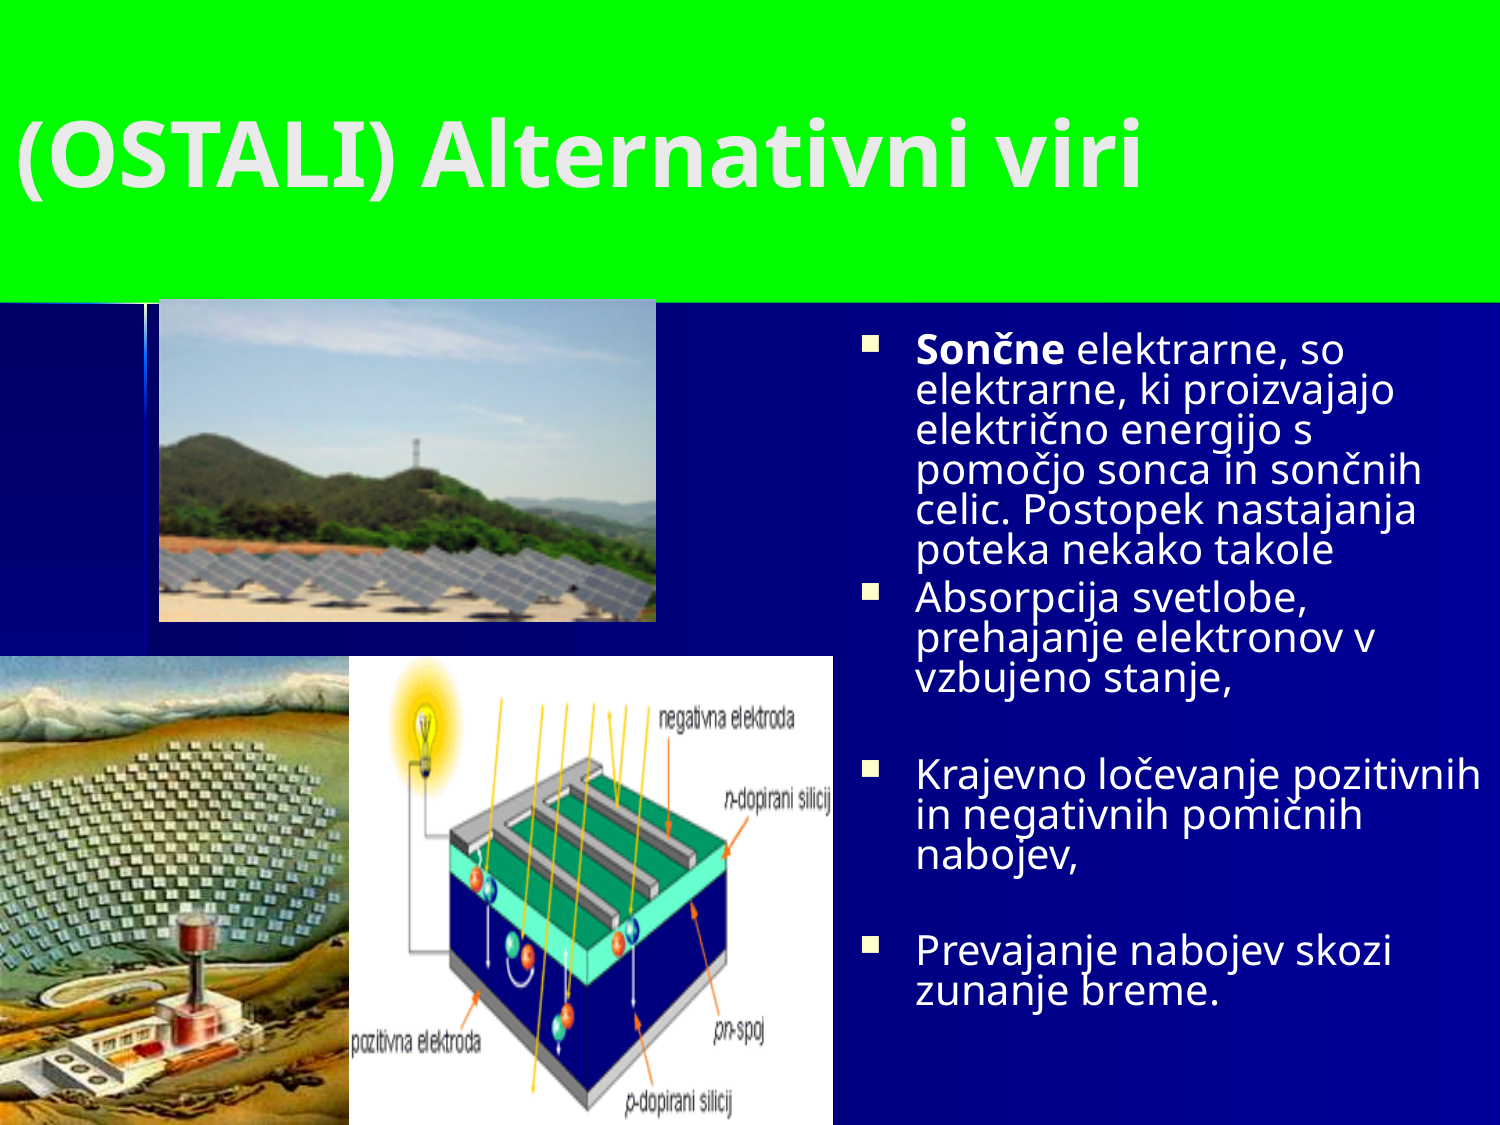

# (OSTALI) Alternativni viri
Sončne elektrarne, so elektrarne, ki proizvajajo električno energijo s pomočjo sonca in sončnih celic. Postopek nastajanja poteka nekako takole
Absorpcija svetlobe, prehajanje elektronov v vzbujeno stanje,
Krajevno ločevanje pozitivnih in negativnih pomičnih nabojev,
Prevajanje nabojev skozi zunanje breme.